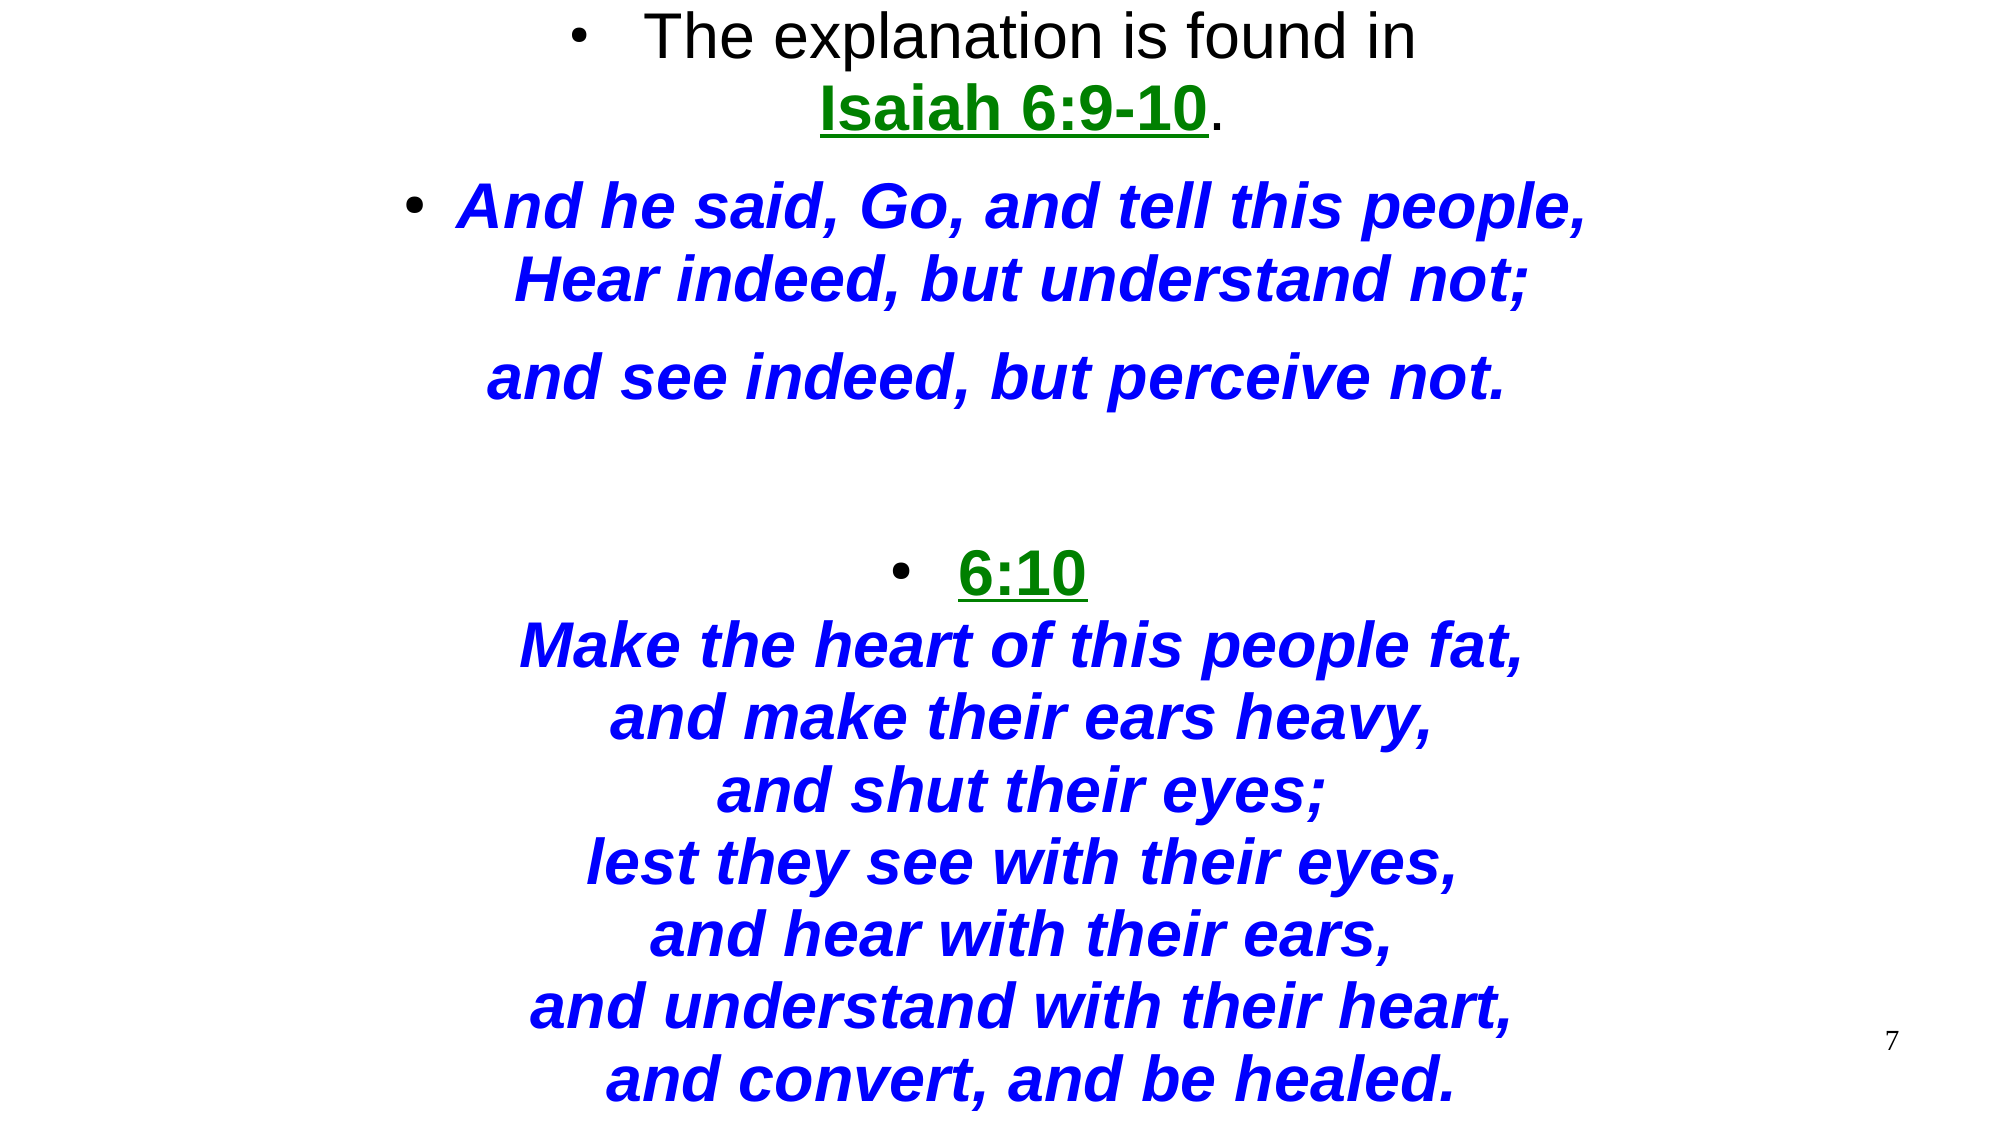

# The explanation is found in Isaiah 6:9-10.
And he said, Go, and tell this people,
Hear indeed, but understand not;
and see indeed, but perceive not.
6:10
Make the heart of this people fat,
and make their ears heavy,
and shut their eyes;
lest they see with their eyes,
and hear with their ears,
and understand with their heart,
and convert, and be healed.
7